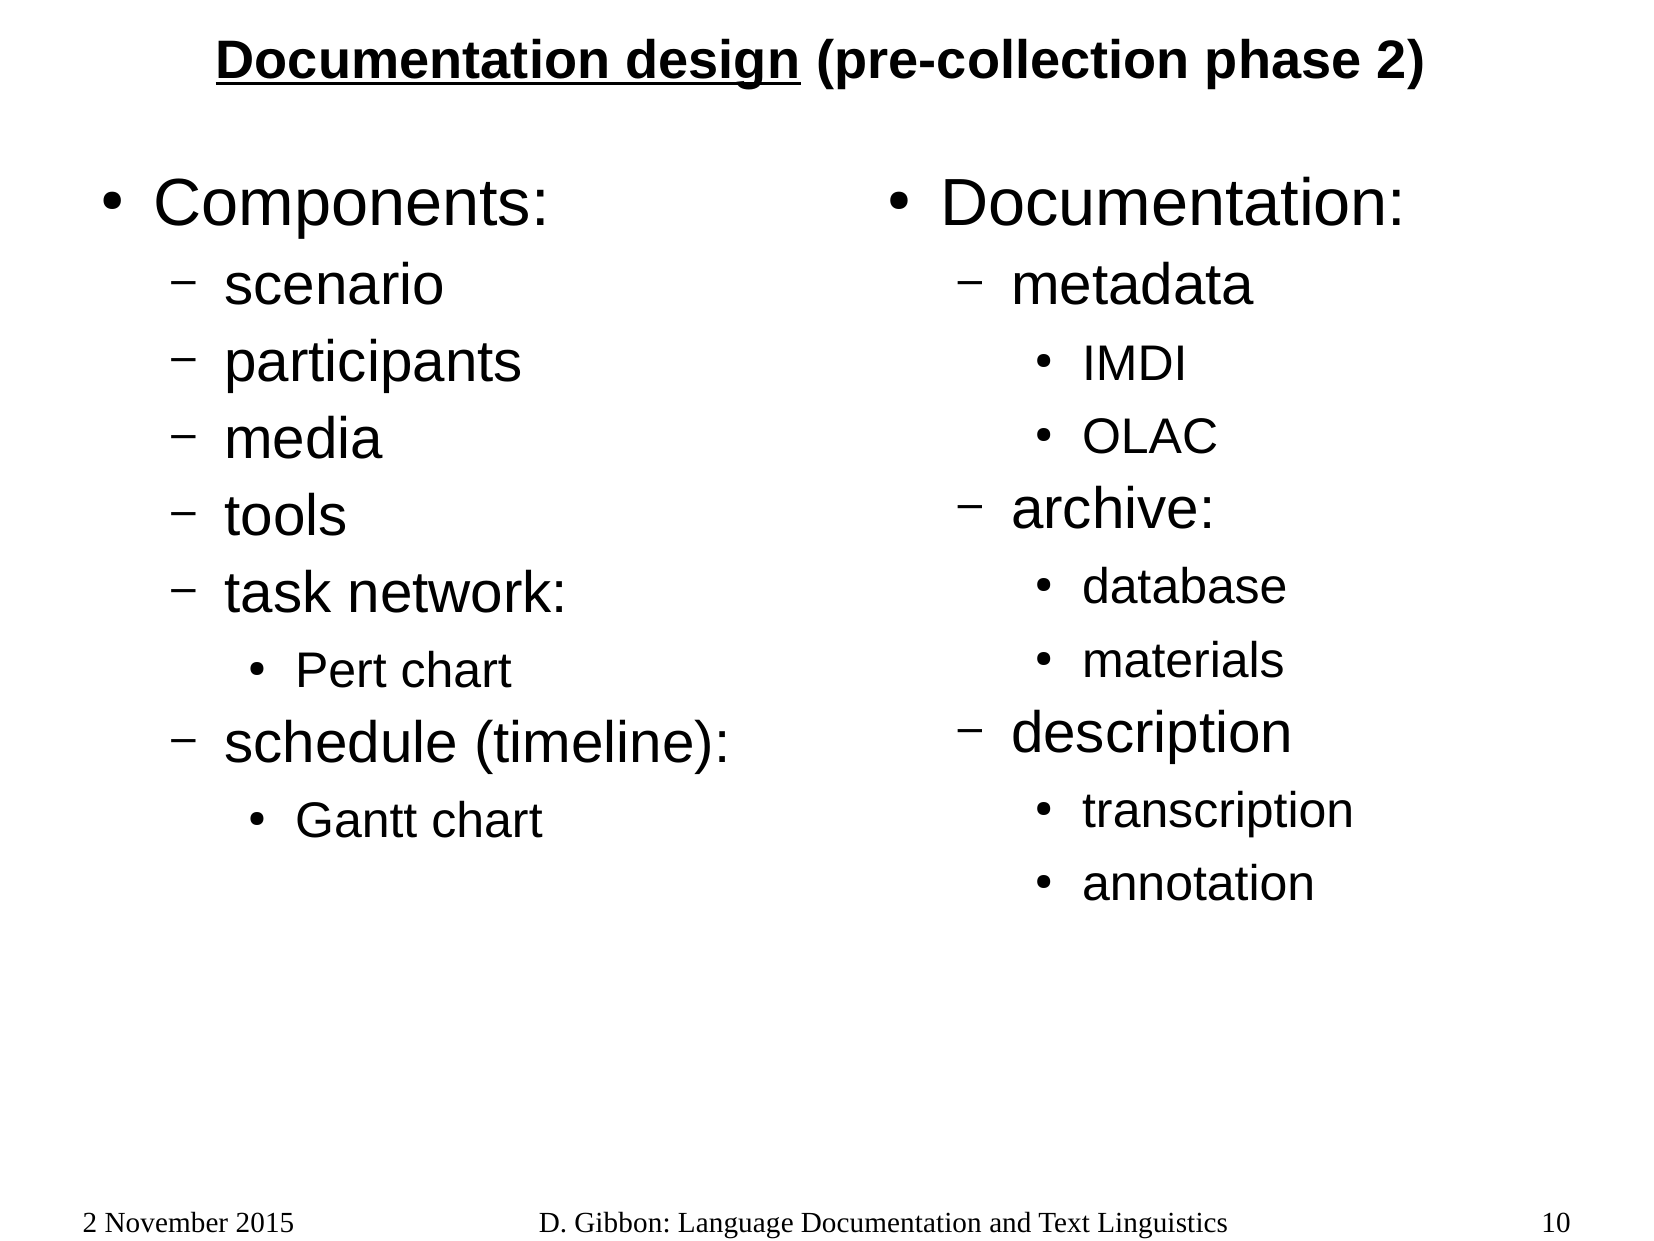

# Documentation design (pre-collection phase 2)
Components:
scenario
participants
media
tools
task network:
Pert chart
schedule (timeline):
Gantt chart
Documentation:
metadata
IMDI
OLAC
archive:
database
materials
description
transcription
annotation
2 November 2015
D. Gibbon: Language Documentation and Text Linguistics
10